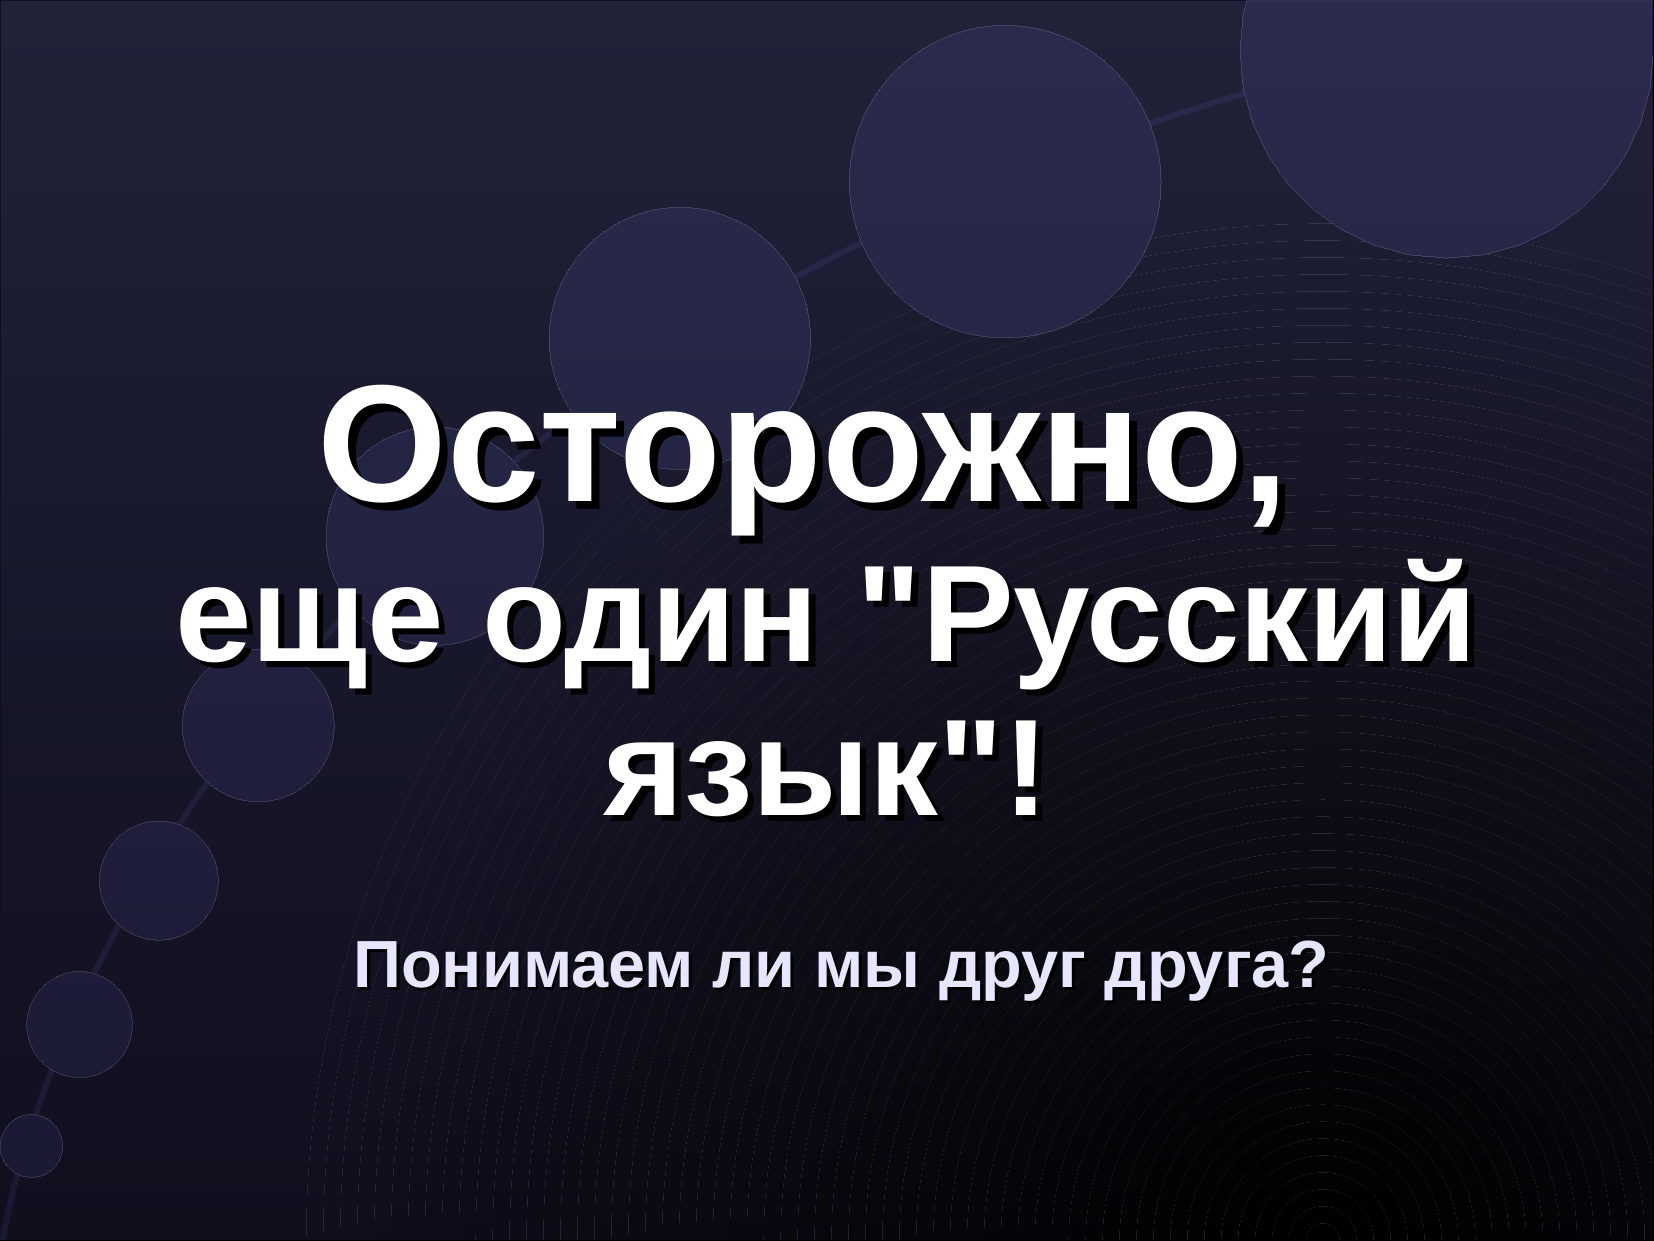

Осторожно,
еще один "Русский язык"!
Понимаем ли мы друг друга?